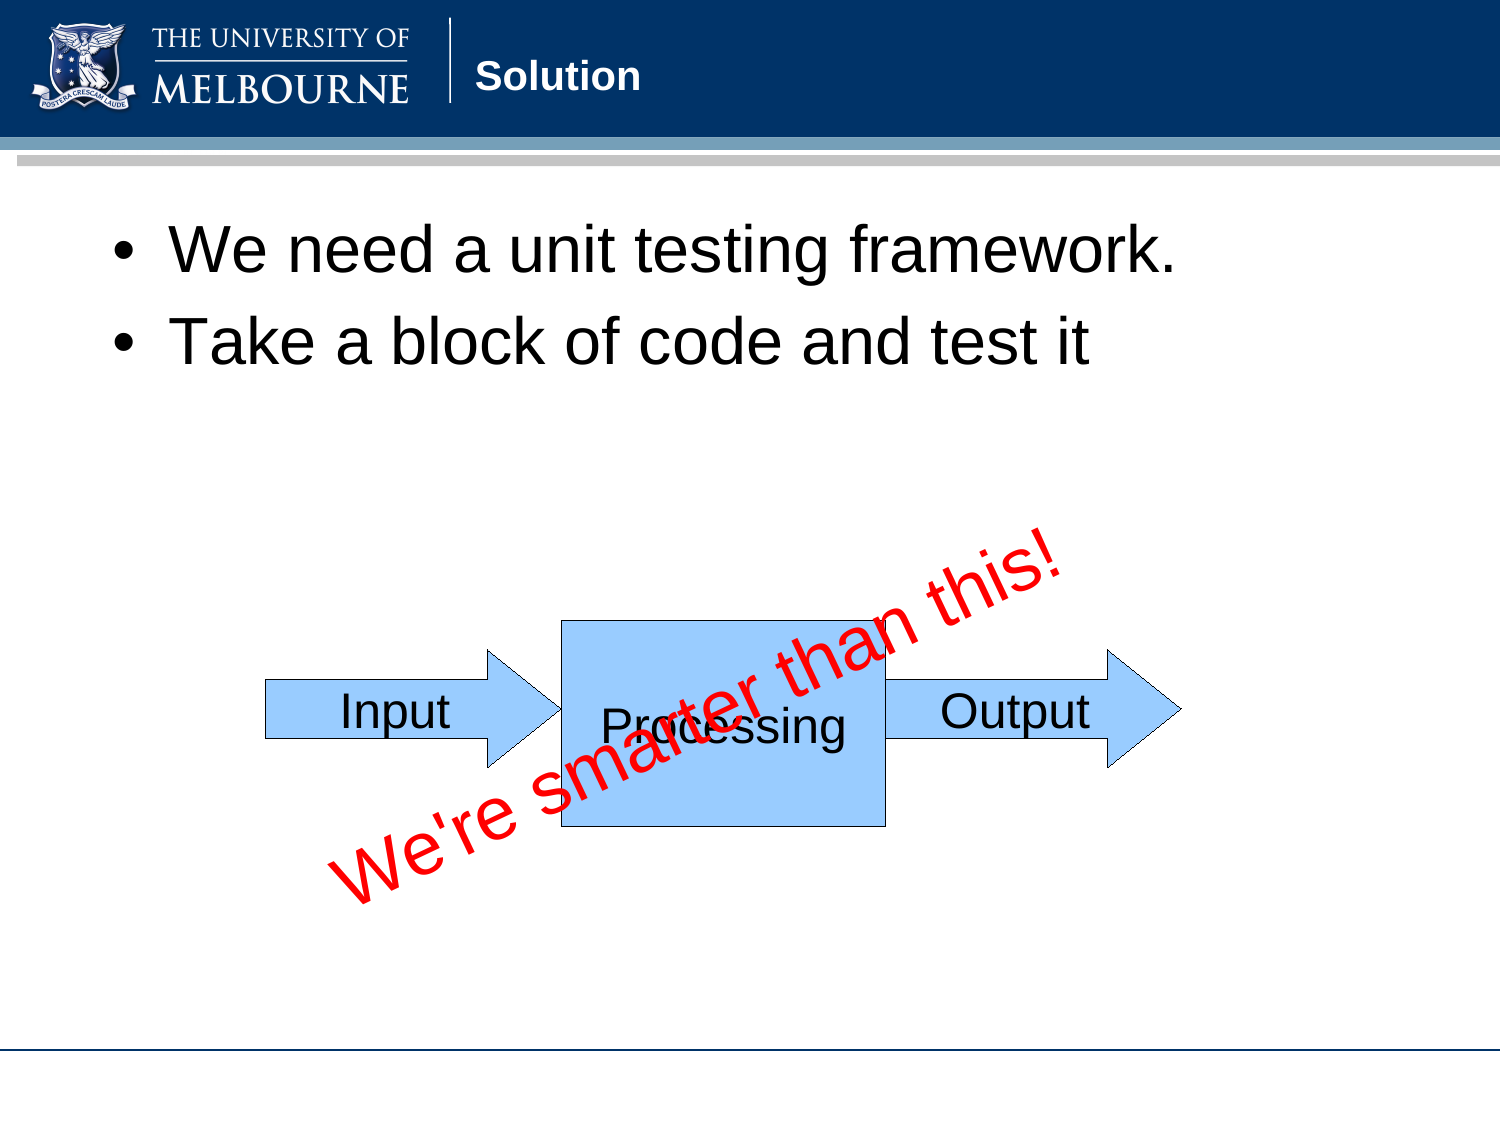

# Solution
We need a unit testing framework.
Take a block of code and test it
Processing
Input
Output
We're smarter than this!